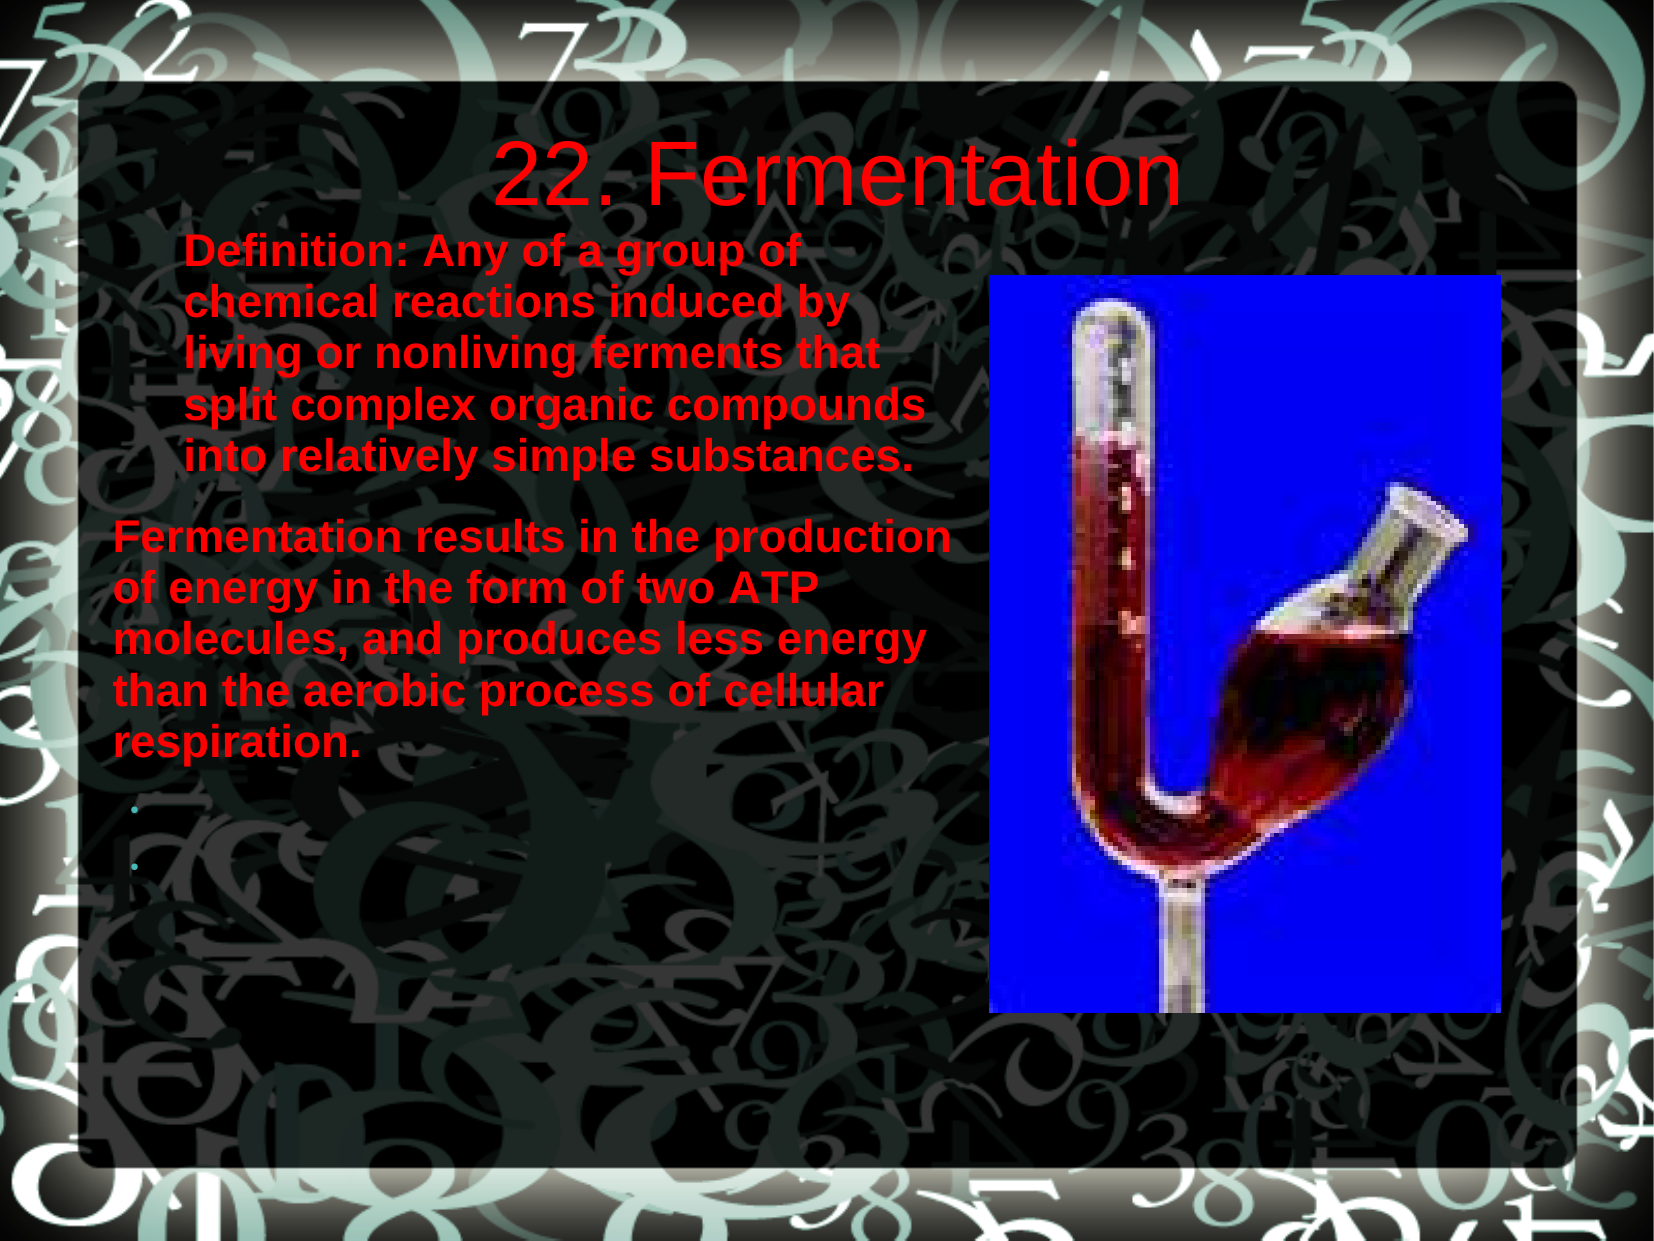

22. Fermentation
# Definition: Any of a group of chemical reactions induced by living or nonliving ferments that split complex organic compounds into relatively simple substances.
Fermentation results in the production of energy in the form of two ATP molecules, and produces less energy than the aerobic process of cellular respiration.